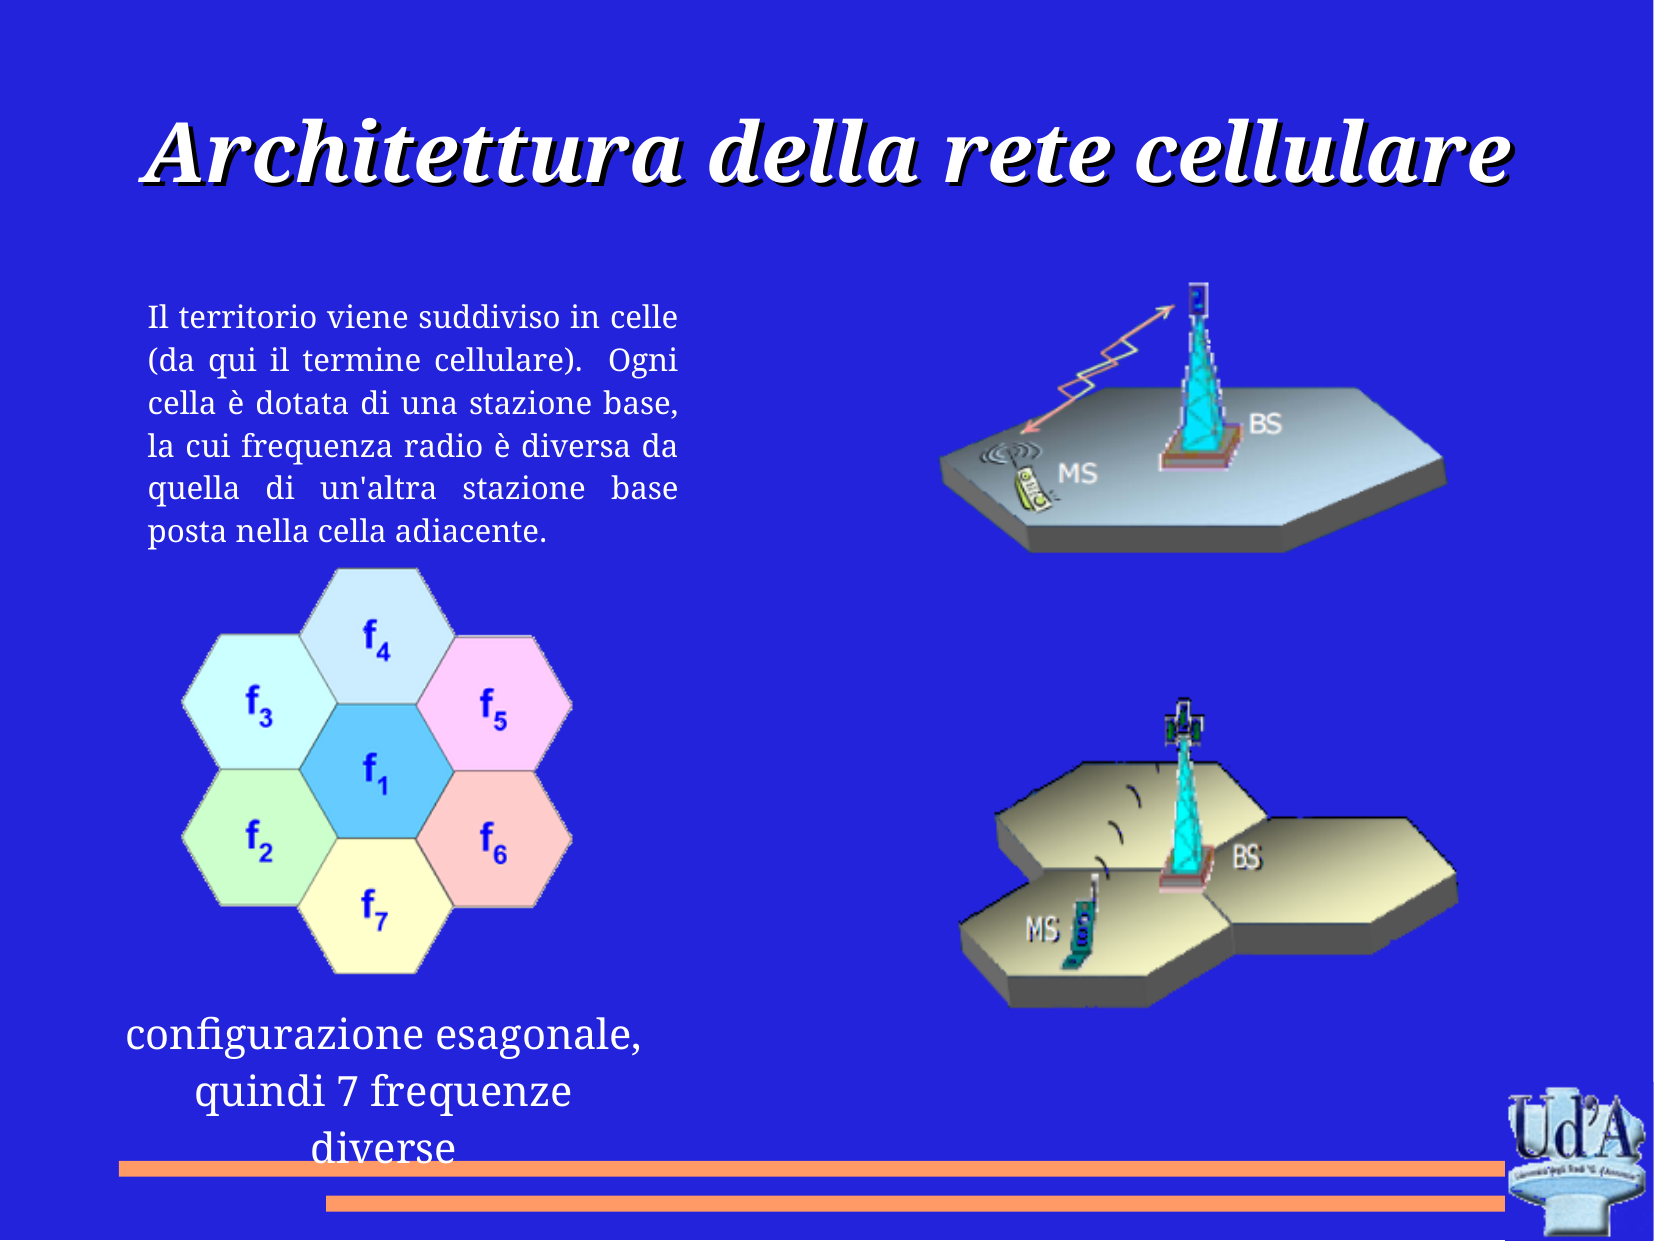

# Architettura della rete cellulare
Il territorio viene suddiviso in celle (da qui il termine cellulare). Ogni cella è dotata di una stazione base, la cui frequenza radio è diversa da quella di un'altra stazione base posta nella cella adiacente.
configurazione esagonale, quindi 7 frequenze diverse